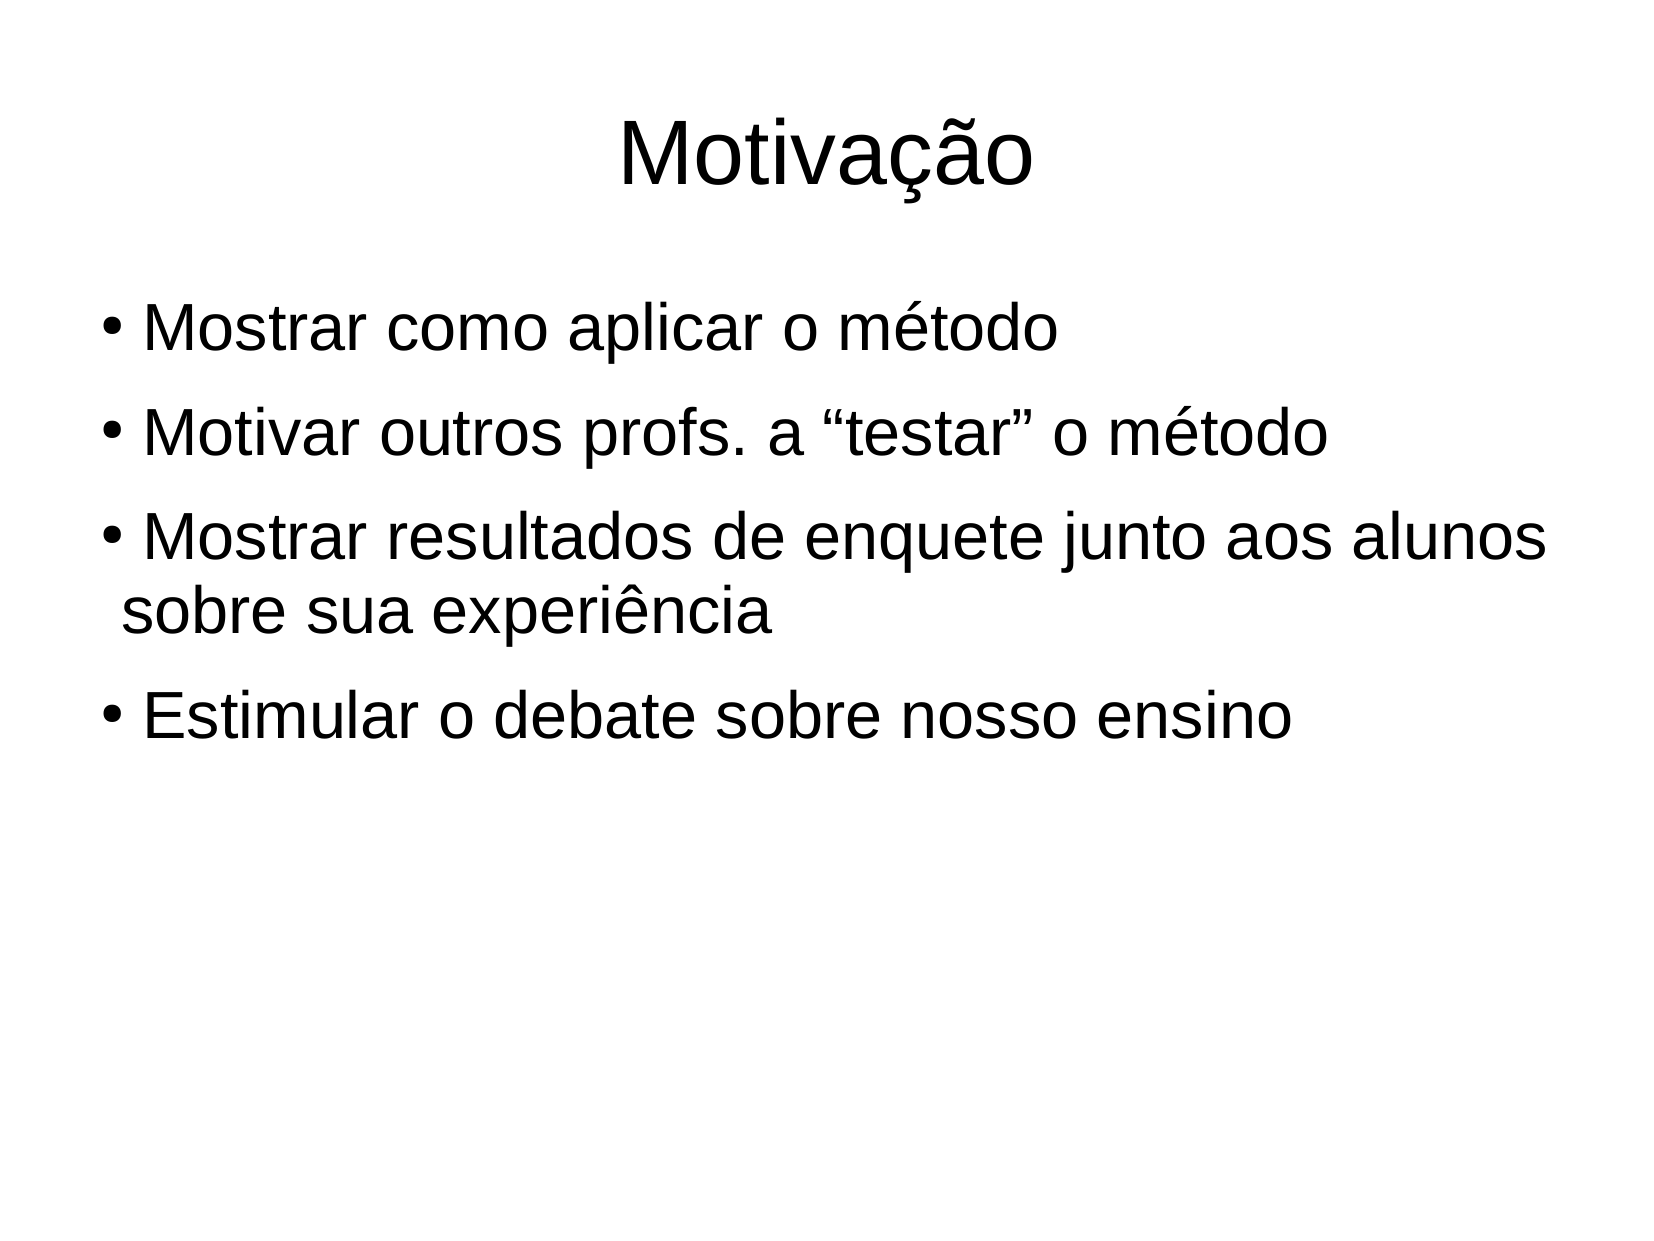

# Motivação
 Mostrar como aplicar o método
 Motivar outros profs. a “testar” o método
 Mostrar resultados de enquete junto aos alunos sobre sua experiência
 Estimular o debate sobre nosso ensino